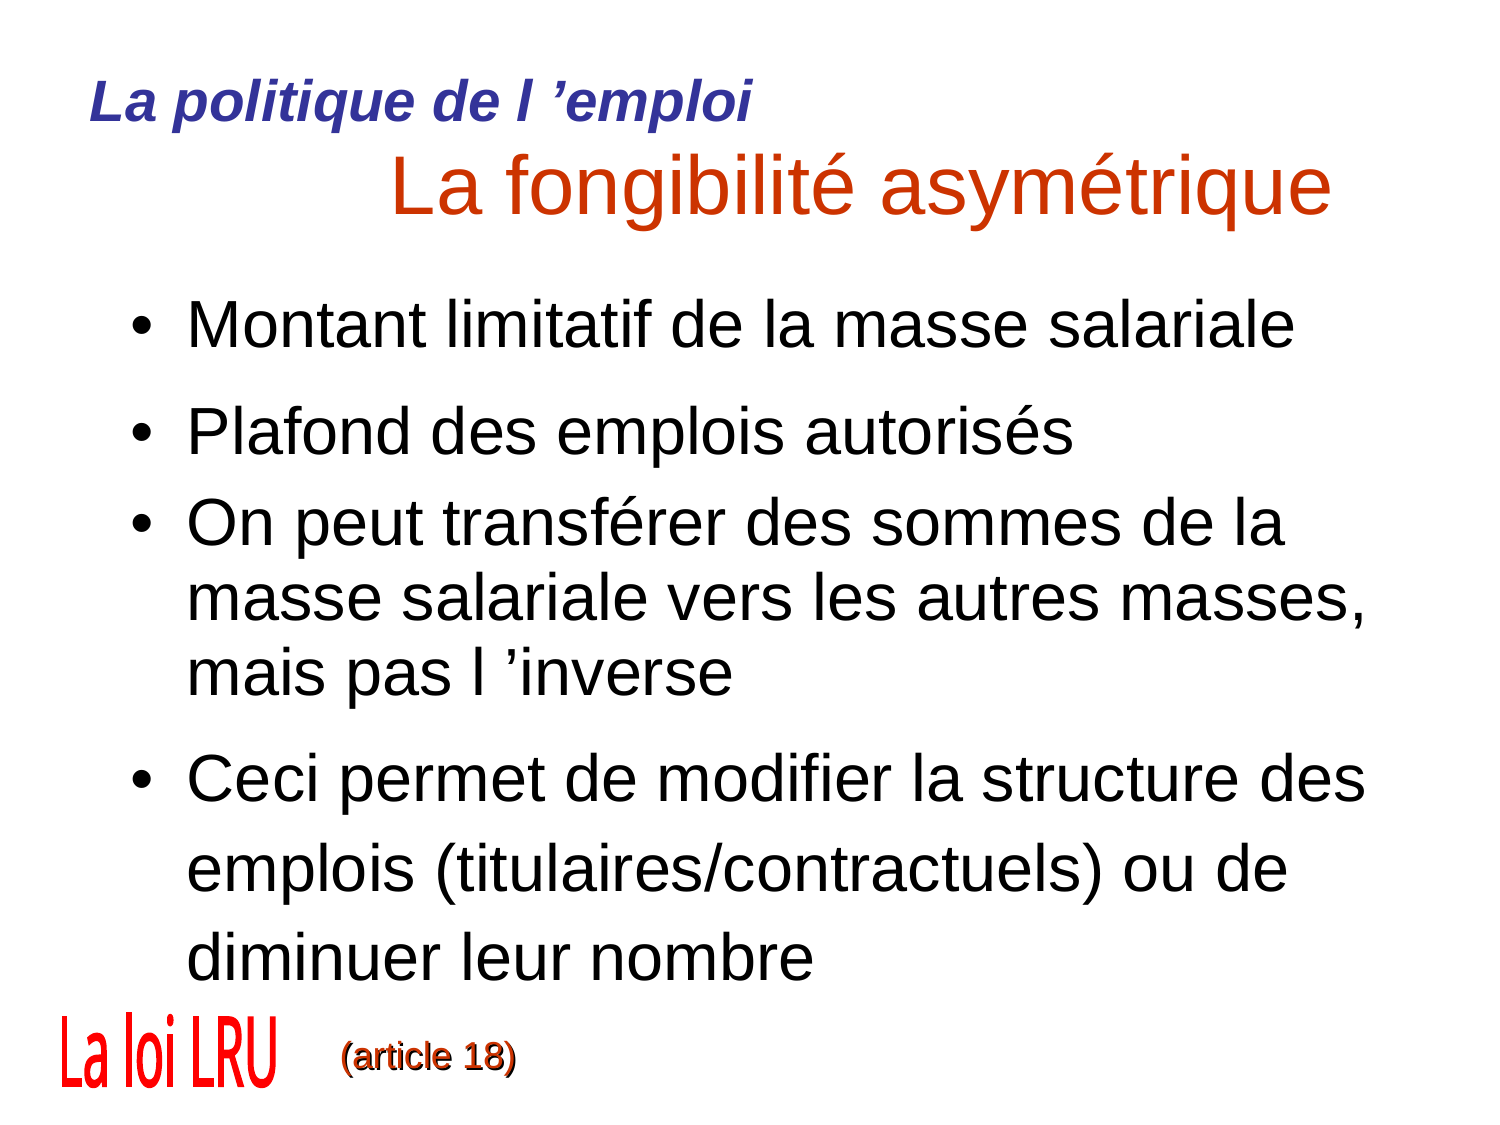

# La politique de l ’emploi La fongibilité asymétrique
Montant limitatif de la masse salariale
Plafond des emplois autorisés
On peut transférer des sommes de la masse salariale vers les autres masses, mais pas l ’inverse
Ceci permet de modifier la structure des emplois (titulaires/contractuels) ou de diminuer leur nombre
La loi LRU
(article 18)